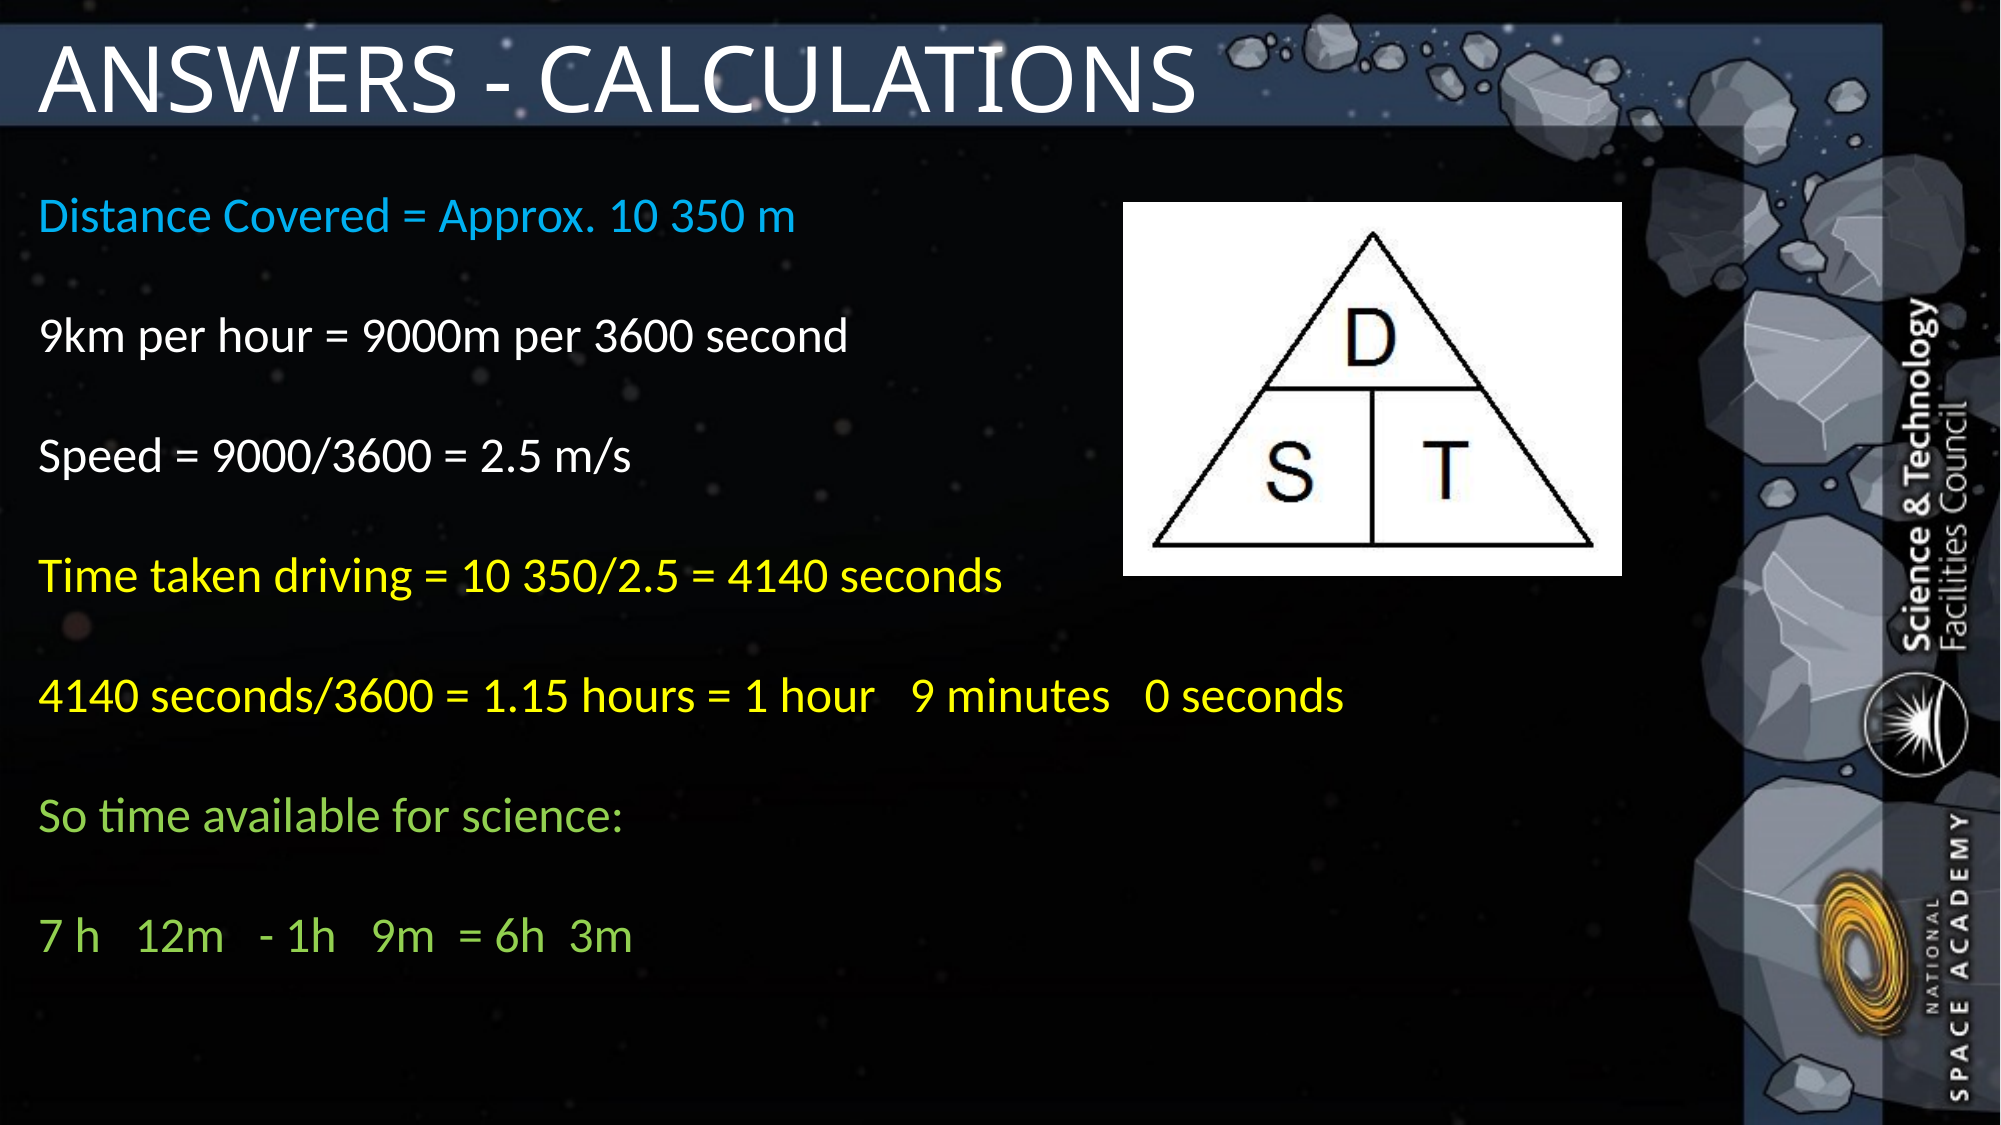

ANSWERS - CALCULATIONS
Distance Covered = Approx. 10 350 m
9km per hour = 9000m per 3600 second
Speed = 9000/3600 = 2.5 m/s
Time taken driving = 10 350/2.5 = 4140 seconds
4140 seconds/3600 = 1.15 hours = 1 hour 9 minutes 0 seconds
So time available for science:
7 h 12m - 1h 9m = 6h 3m